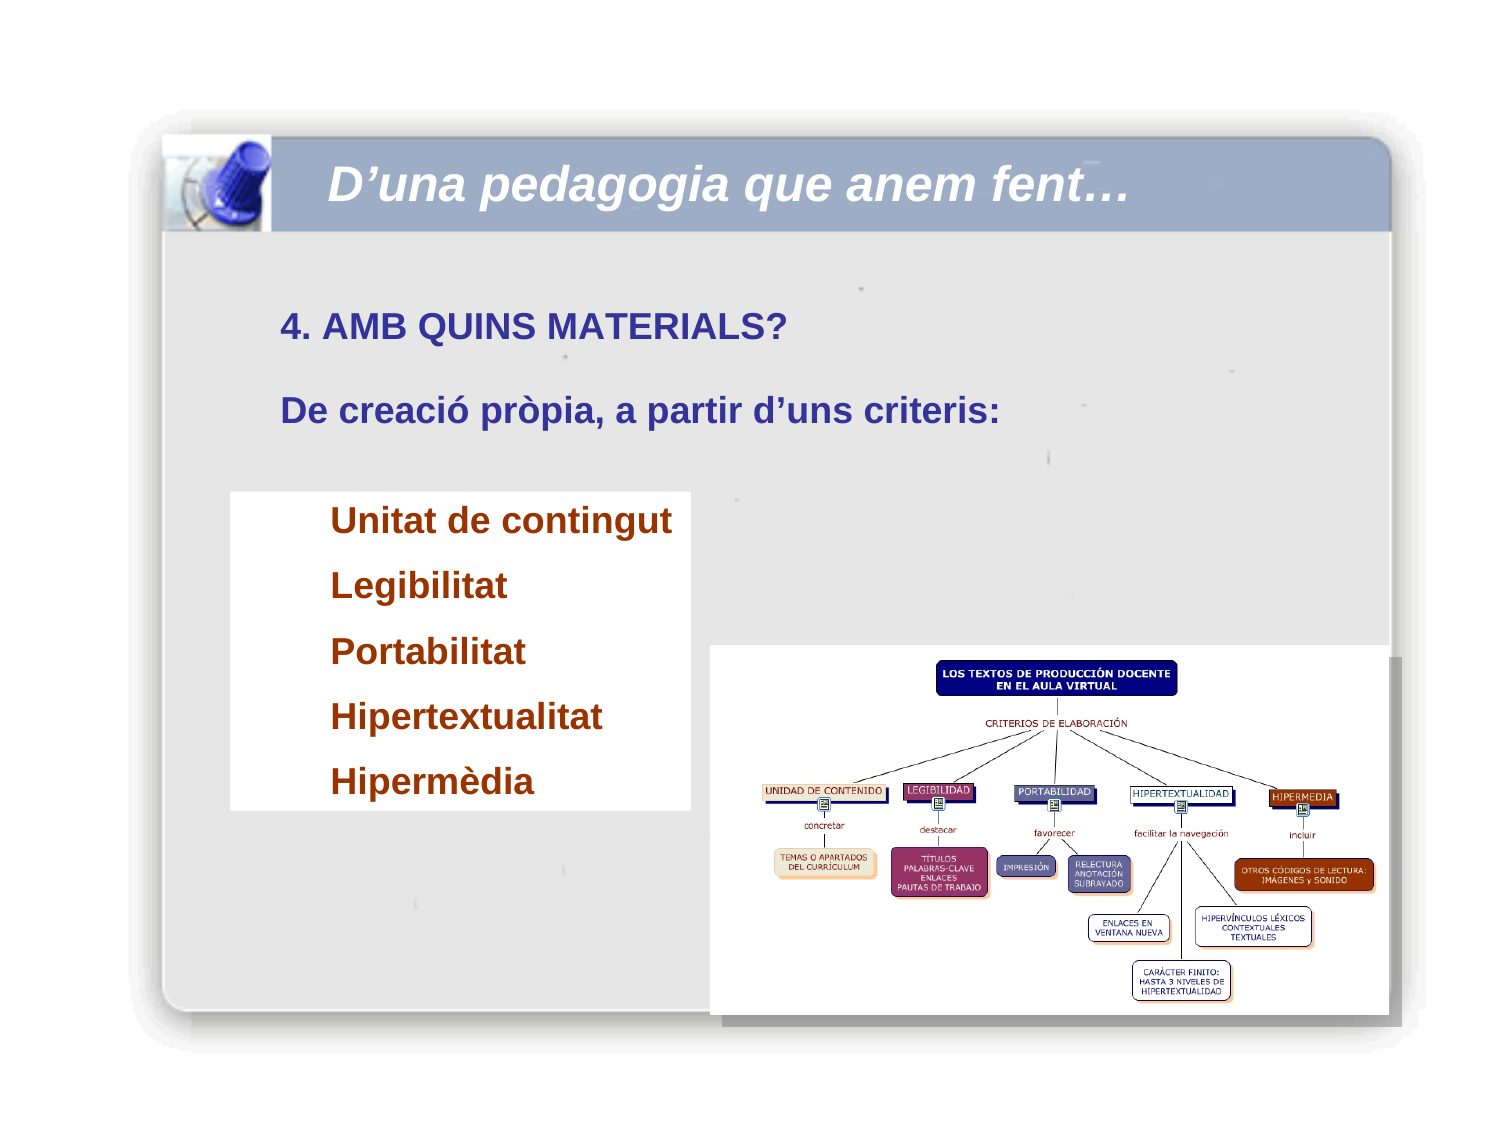

D’una pedagogia que anem fent…
4. AMB QUINS MATERIALS?
De creació pròpia, a partir d’uns criteris:
 Unitat de contingut
 Legibilitat
 Portabilitat
 Hipertextualitat
 Hipermèdia